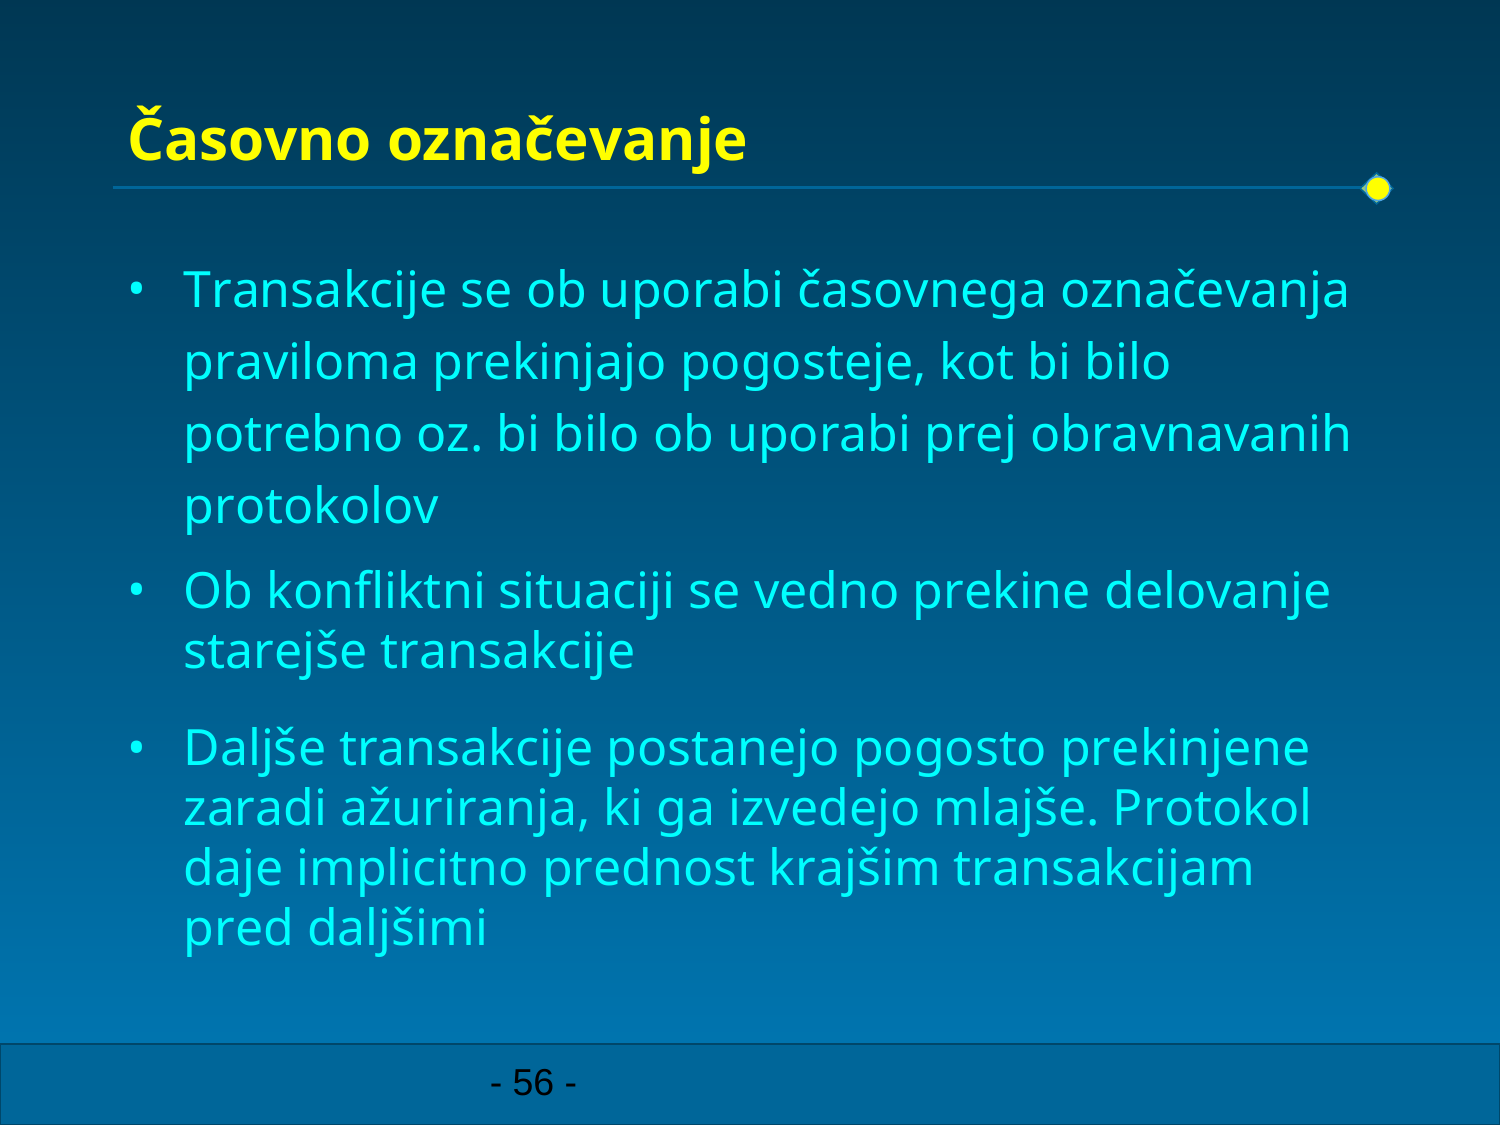

# Časovno označevanje
Transakcije se ob uporabi časovnega označevanja praviloma prekinjajo pogosteje, kot bi bilo potrebno oz. bi bilo ob uporabi prej obravnavanih protokolov
Ob konfliktni situaciji se vedno prekine delovanje starejše transakcije
Daljše transakcije postanejo pogosto prekinjene zaradi ažuriranja, ki ga izvedejo mlajše. Protokol daje implicitno prednost krajšim transakcijam pred daljšimi